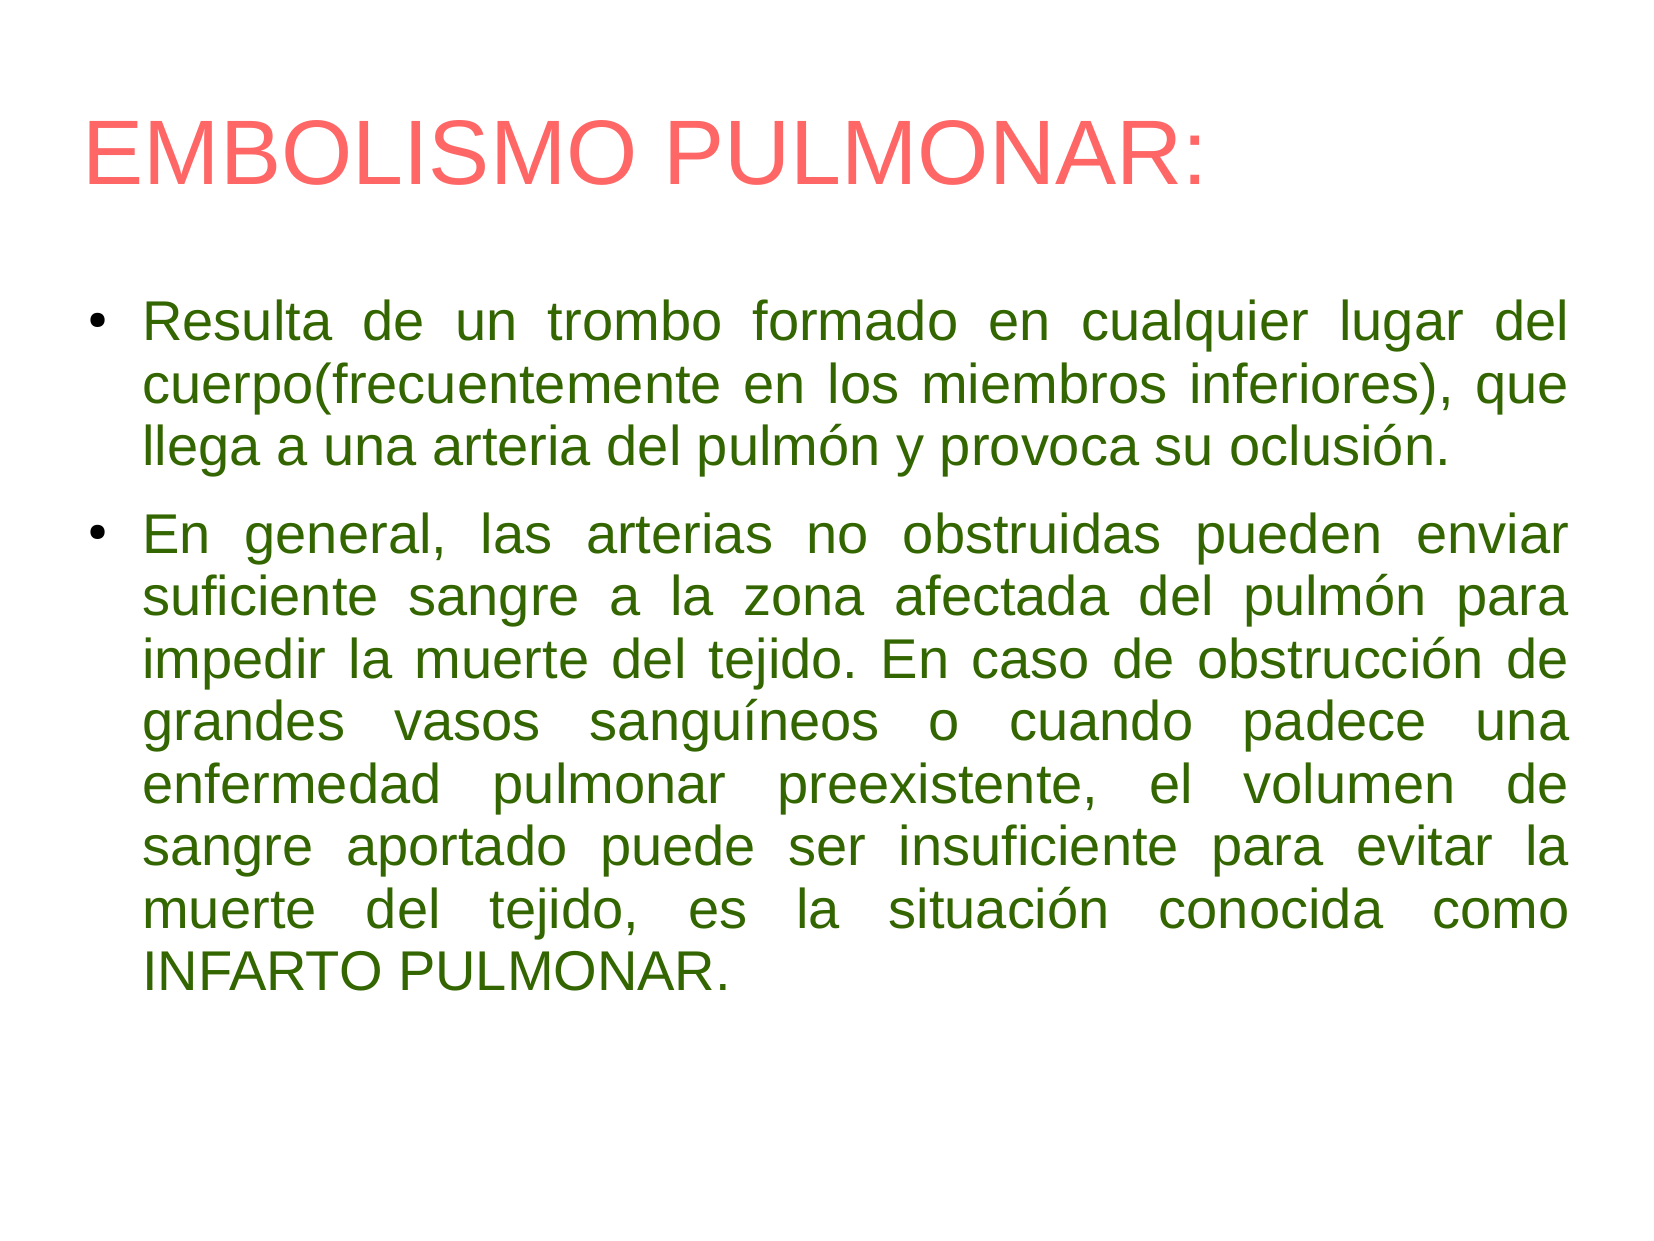

# EMBOLISMO PULMONAR:
Resulta de un trombo formado en cualquier lugar del cuerpo(frecuentemente en los miembros inferiores), que llega a una arteria del pulmón y provoca su oclusión.
En general, las arterias no obstruidas pueden enviar suficiente sangre a la zona afectada del pulmón para impedir la muerte del tejido. En caso de obstrucción de grandes vasos sanguíneos o cuando padece una enfermedad pulmonar preexistente, el volumen de sangre aportado puede ser insuficiente para evitar la muerte del tejido, es la situación conocida como INFARTO PULMONAR.